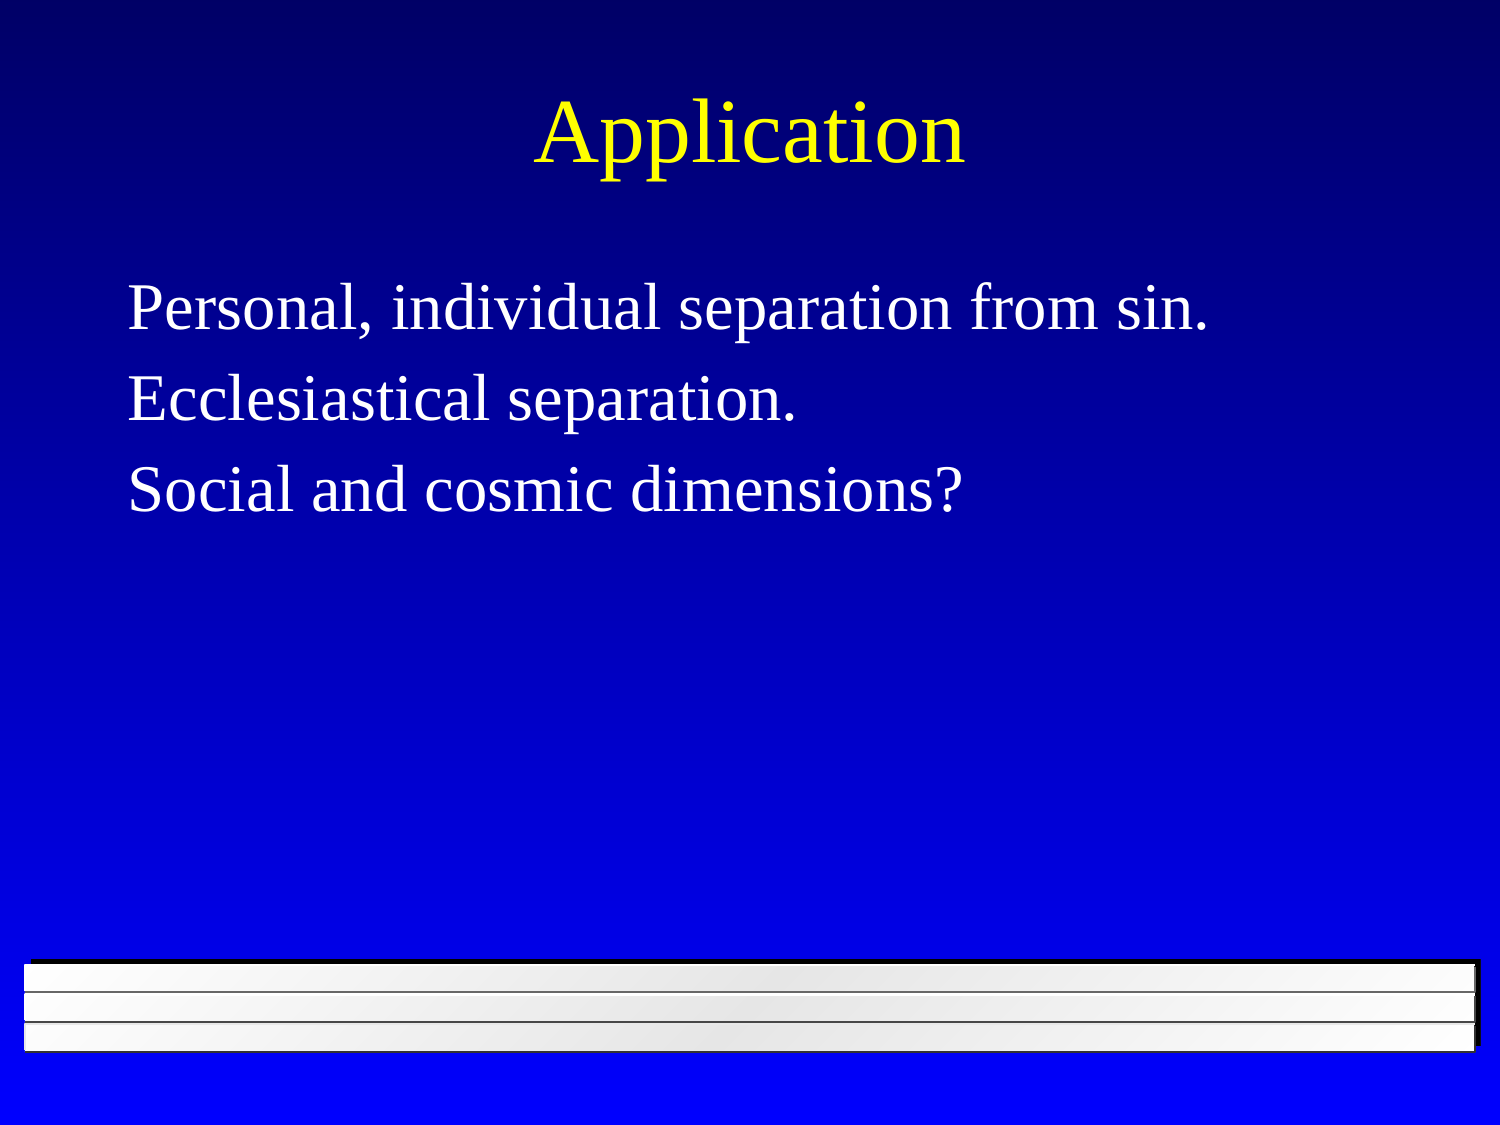

# Application
Personal, individual separation from sin.
Ecclesiastical separation.
Social and cosmic dimensions?